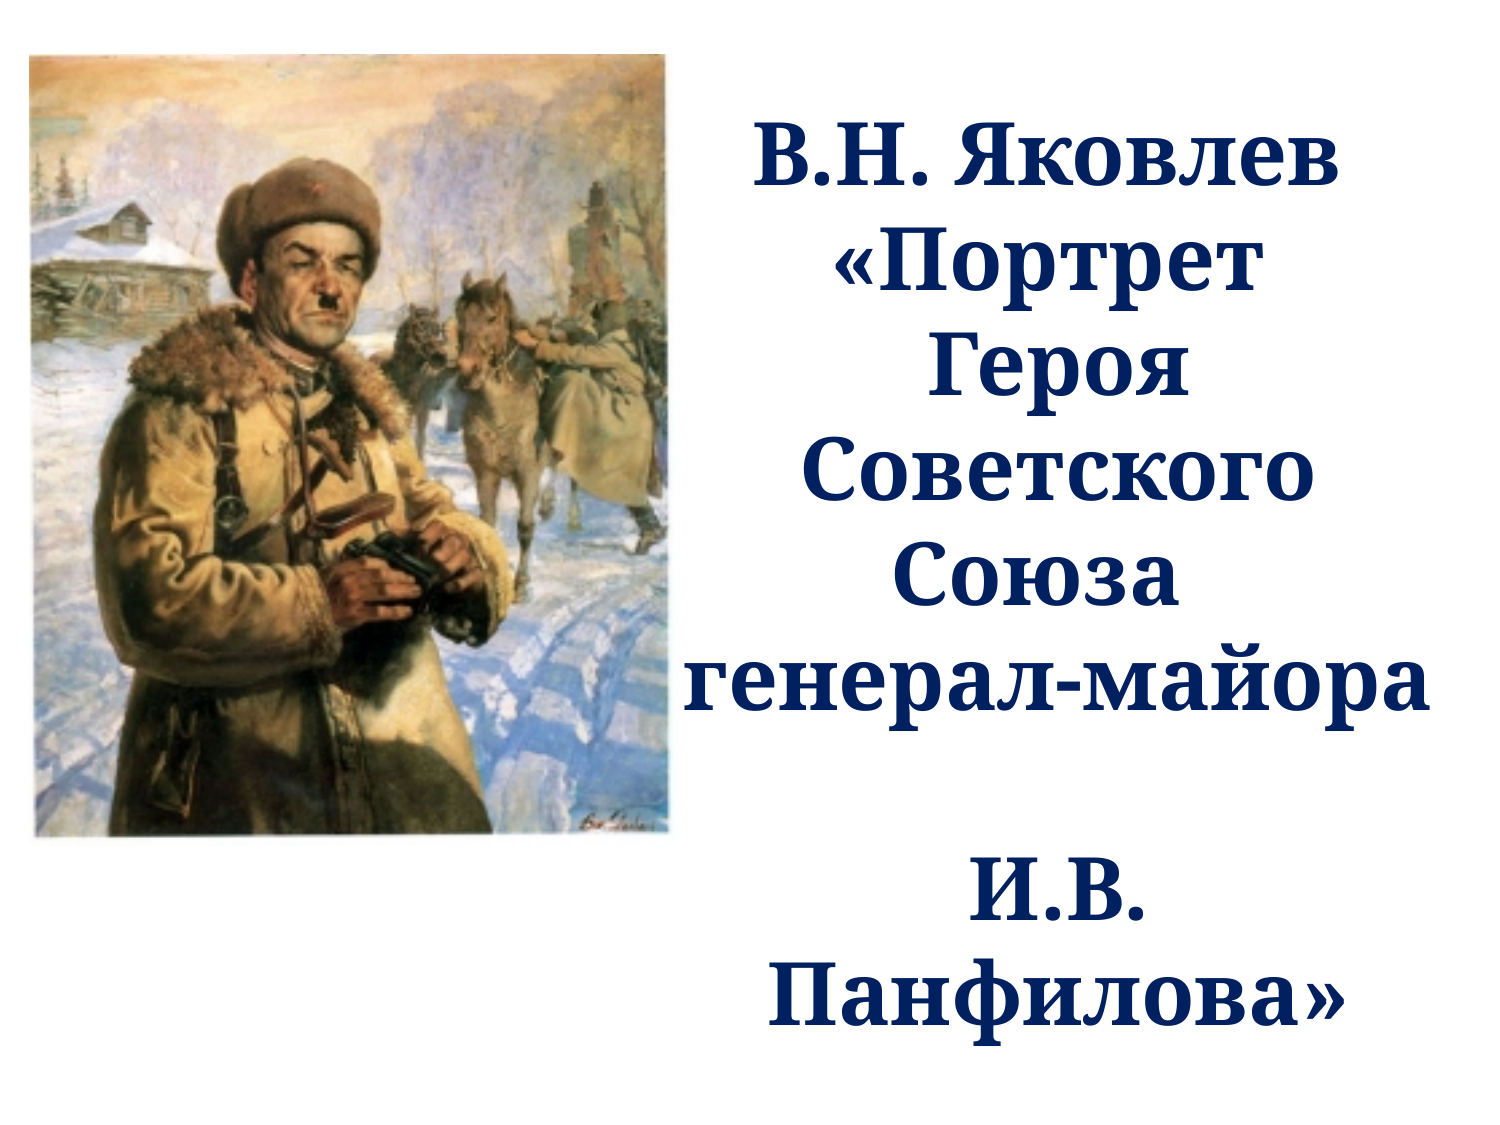

# В.Н. Яковлев «Портрет Героя Советского Союза генерал-майора И.В. Панфилова»